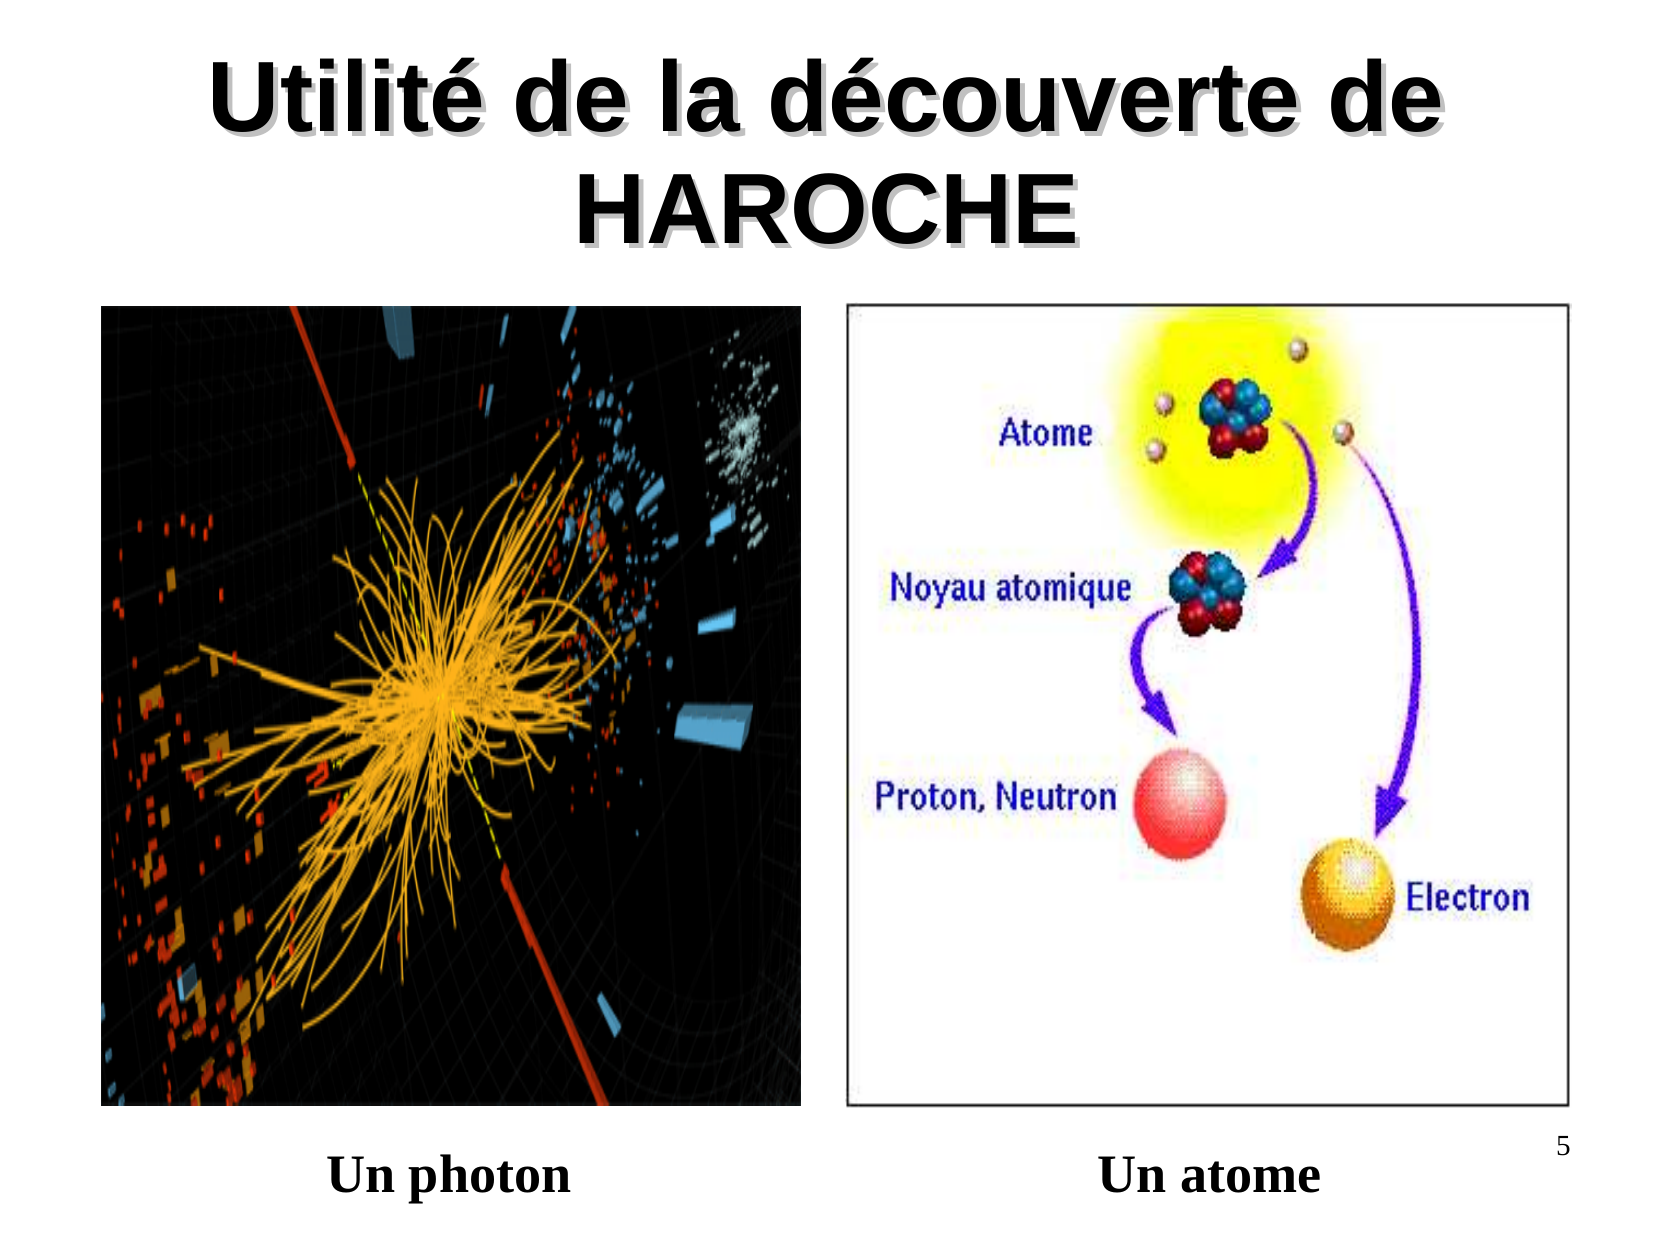

# Utilité de la découverte de HAROCHE
5
Un photon
Un atome